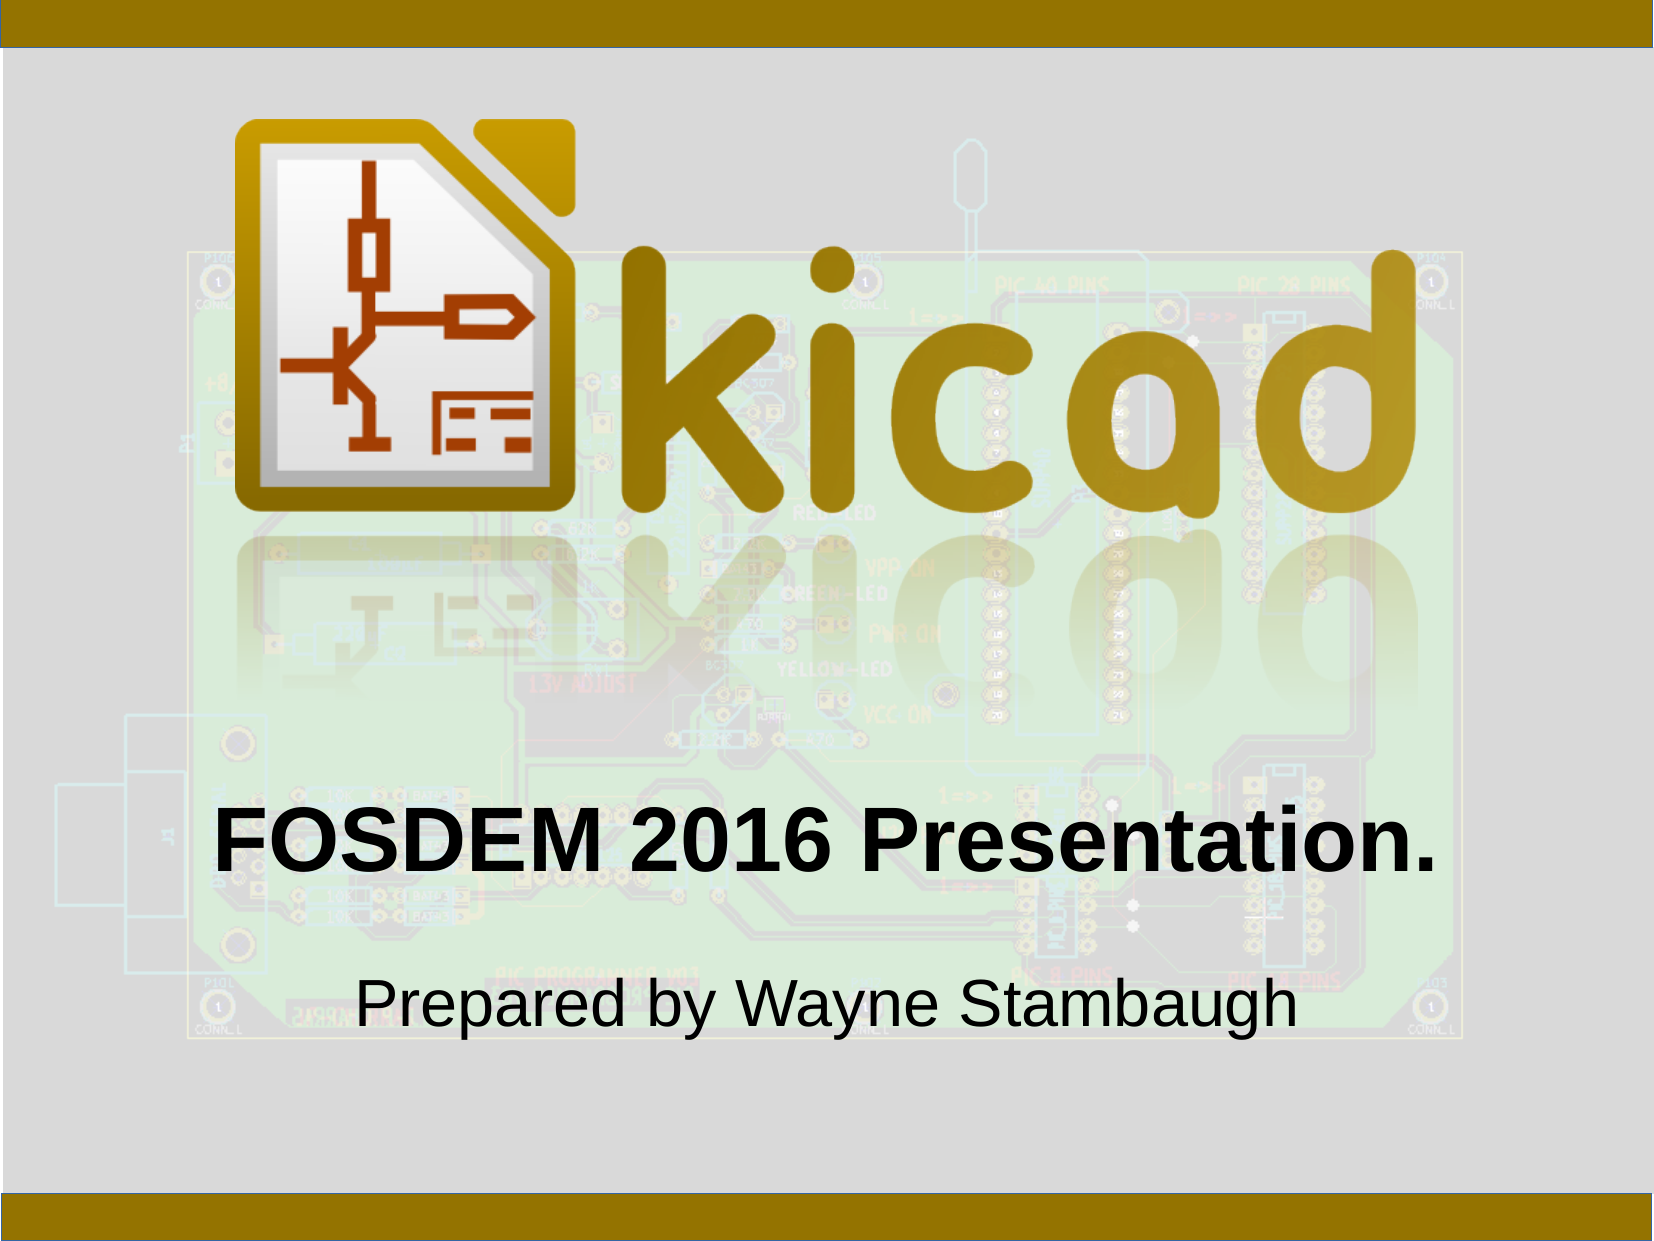

# FOSDEM 2016 Presentation.
Prepared by Wayne Stambaugh